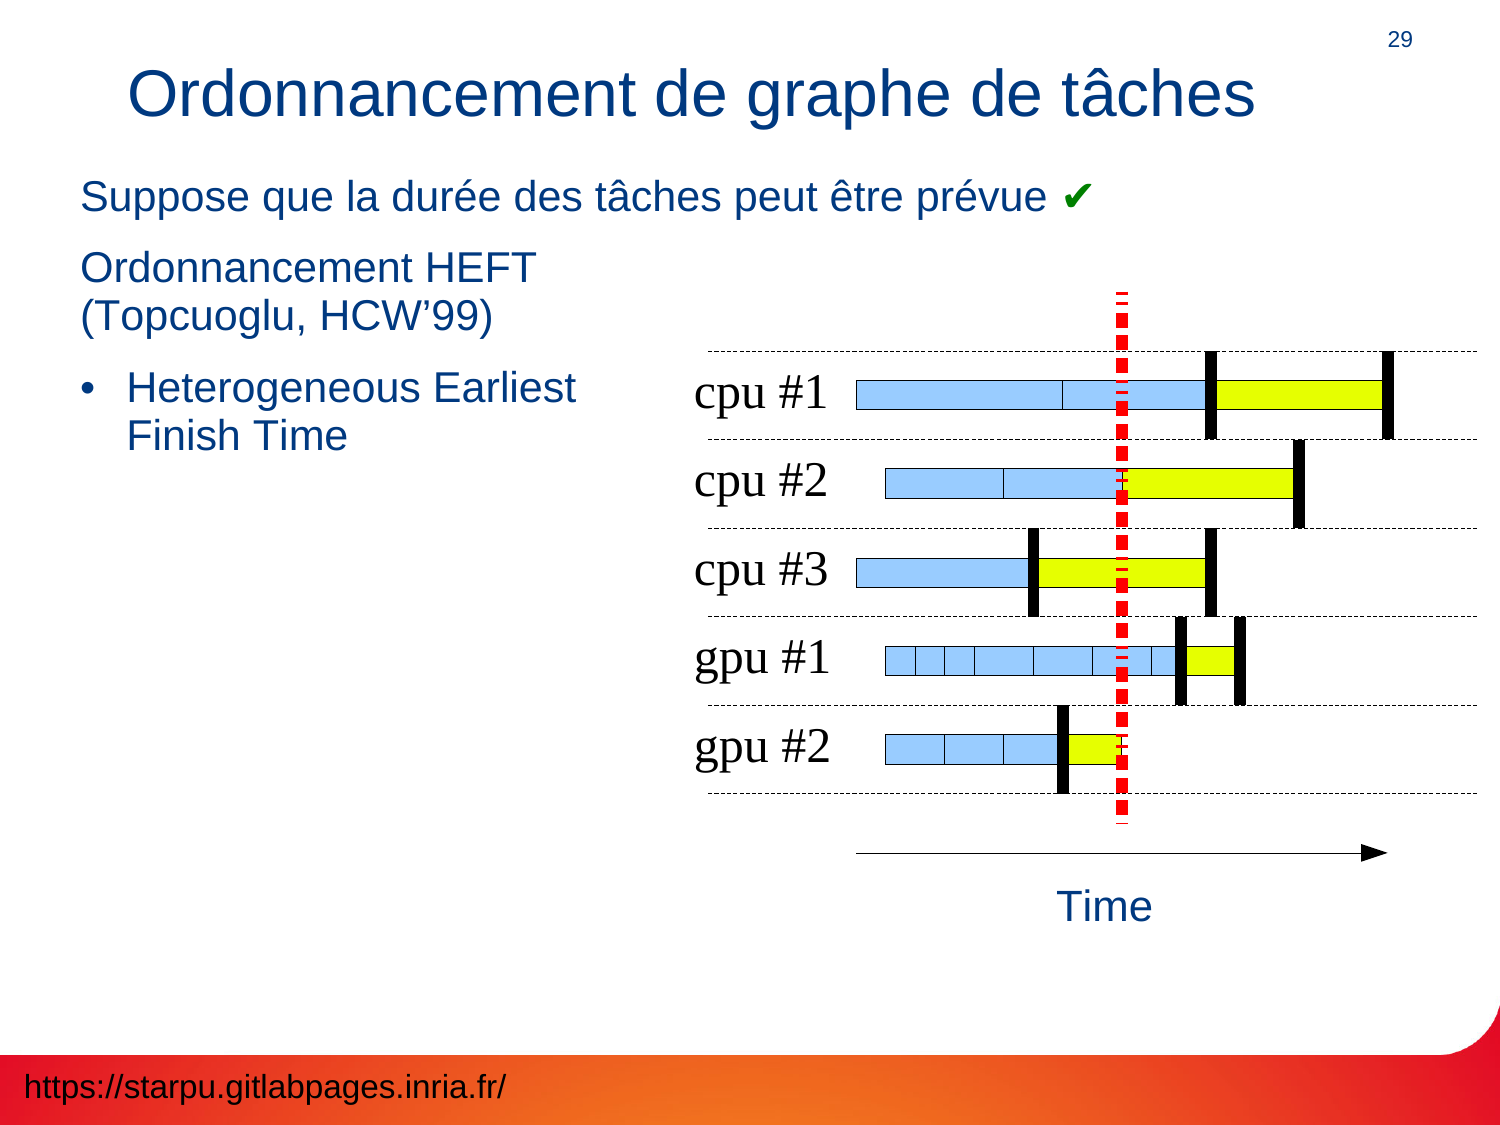

# Ordonnancement de graphe de tâches
Suppose que la durée des tâches peut être prévue ✔
Ordonnancement HEFT
(Topcuoglu, HCW’99)
Heterogeneous Earliest
Finish Time
cpu #1
cpu #2
cpu #3
gpu #1
gpu #2
Time